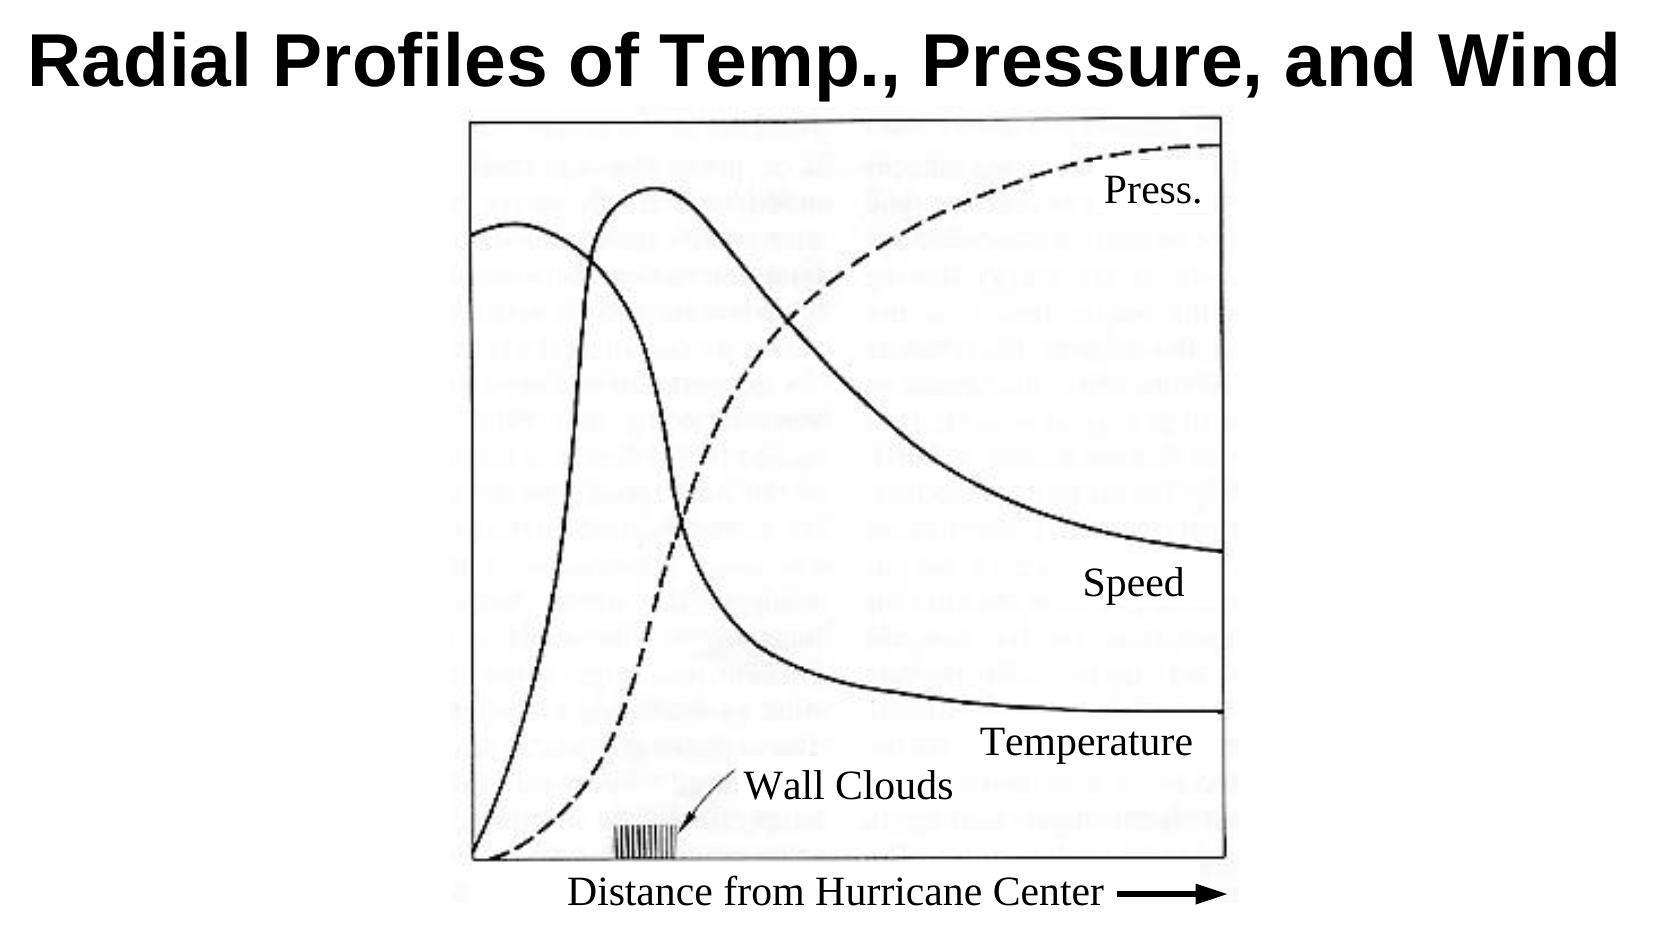

# Radial Profiles of Temp., Pressure, and Wind
Press.
Speed
Temperature
Wall Clouds
Distance from Hurricane Center